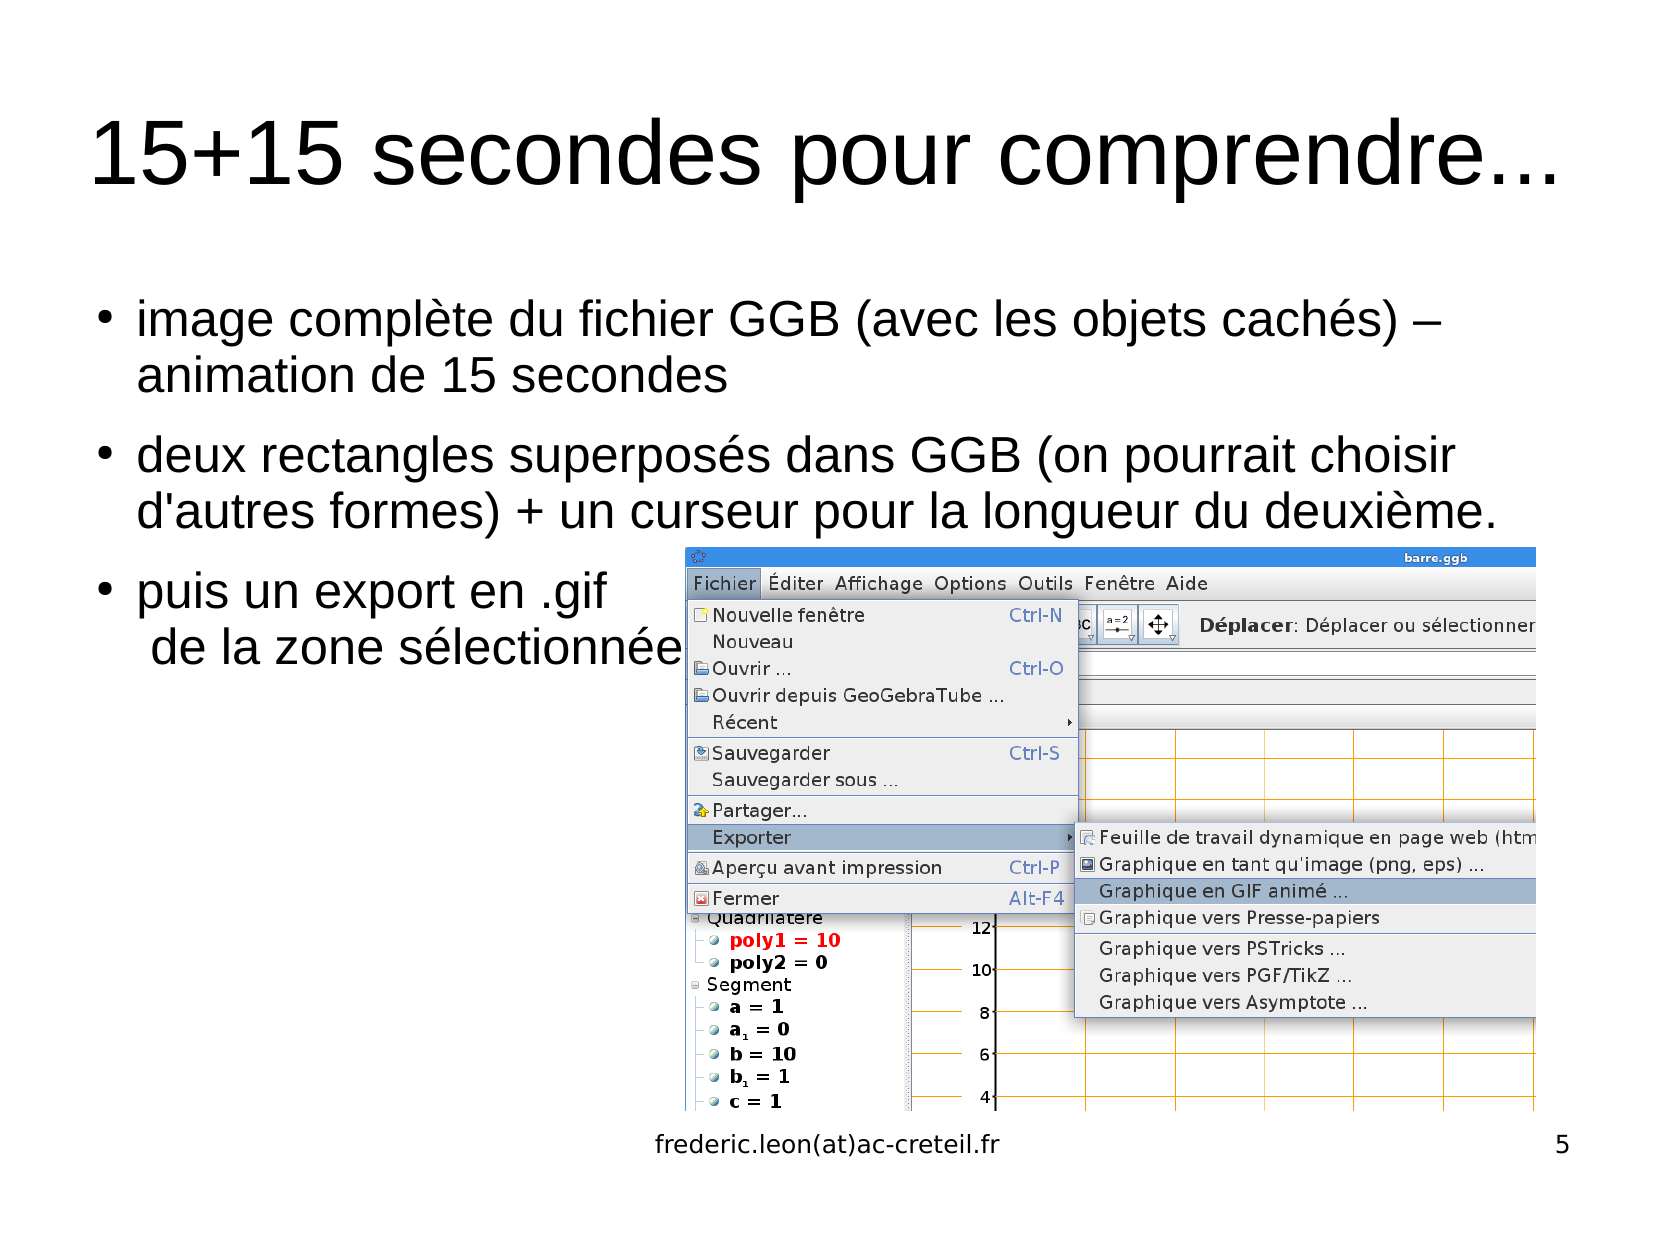

# 15+15 secondes pour comprendre...
image complète du fichier GGB (avec les objets cachés) – animation de 15 secondes
deux rectangles superposés dans GGB (on pourrait choisir d'autres formes) + un curseur pour la longueur du deuxième.
puis un export en .gif
 de la zone sélectionnée
frederic.leon(at)ac-creteil.fr
5